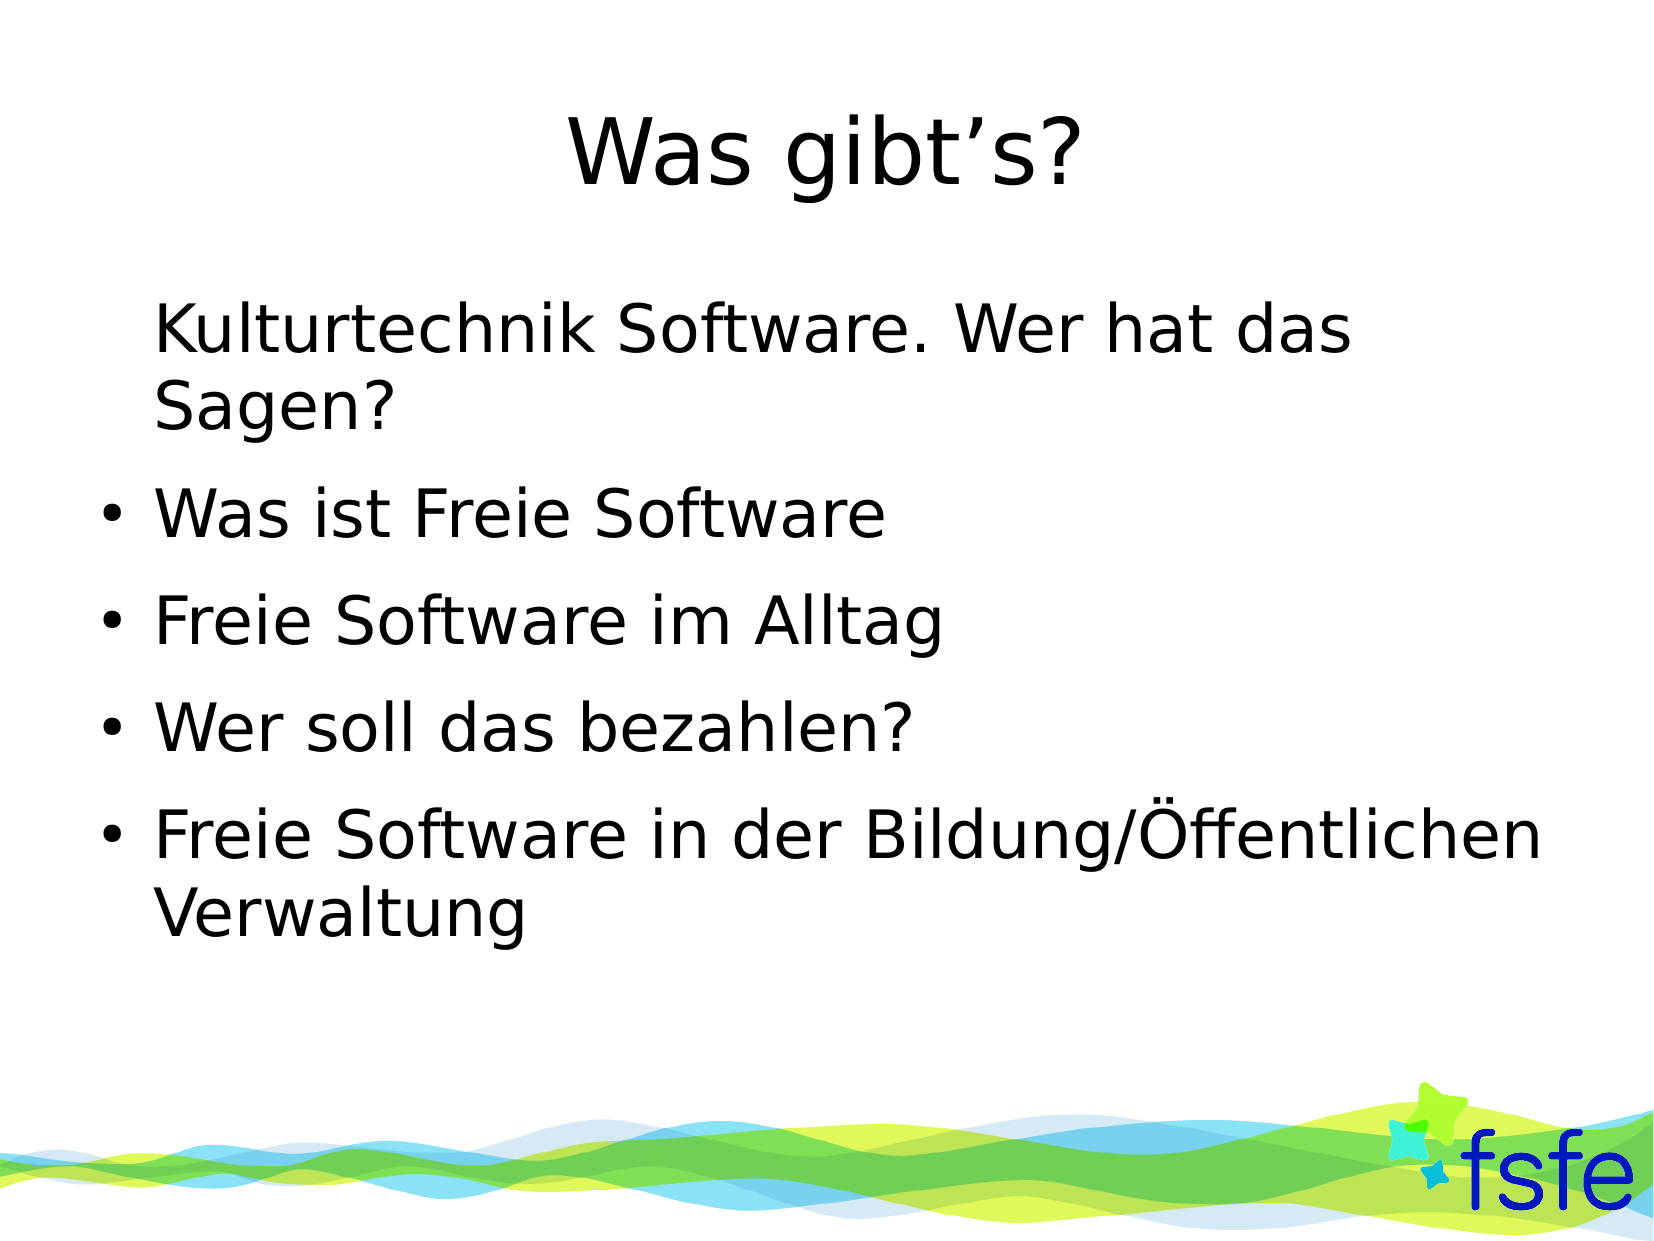

# Was gibt’s?
Kulturtechnik Software. Wer hat das Sagen?
Was ist Freie Software
Freie Software im Alltag
Wer soll das bezahlen?
Freie Software in der Bildung/Öffentlichen Verwaltung